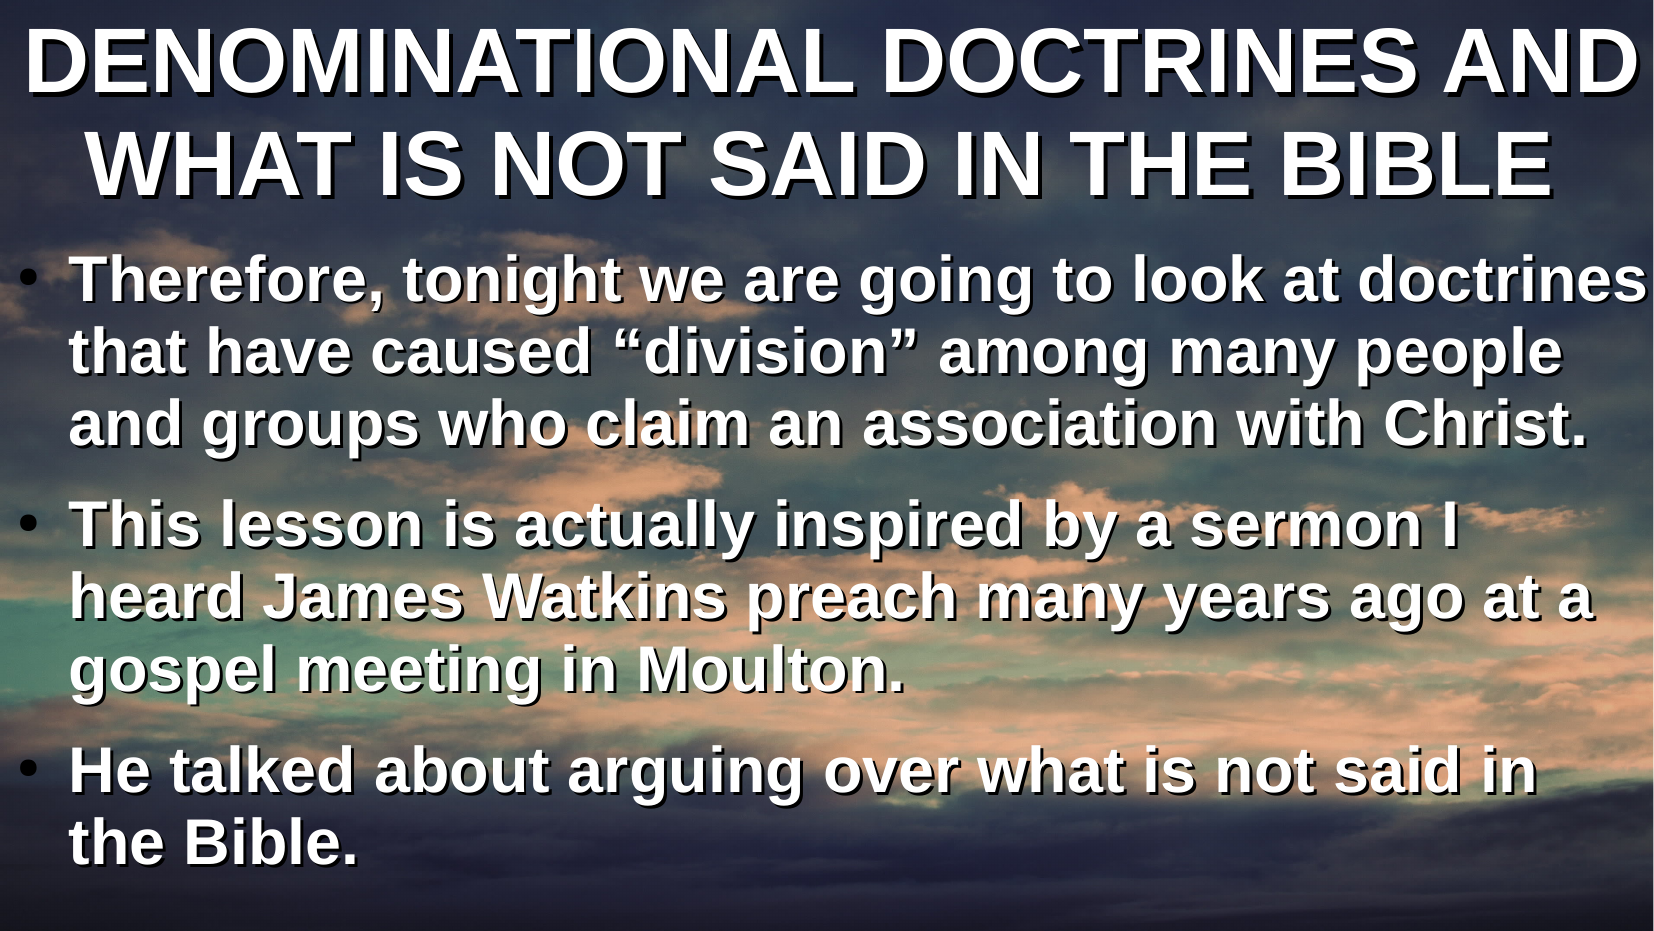

# DENOMINATIONAL DOCTRINES AND WHAT IS NOT SAID IN THE BIBLE
Therefore, tonight we are going to look at doctrines that have caused “division” among many people and groups who claim an association with Christ.
This lesson is actually inspired by a sermon I heard James Watkins preach many years ago at a gospel meeting in Moulton.
He talked about arguing over what is not said in the Bible.